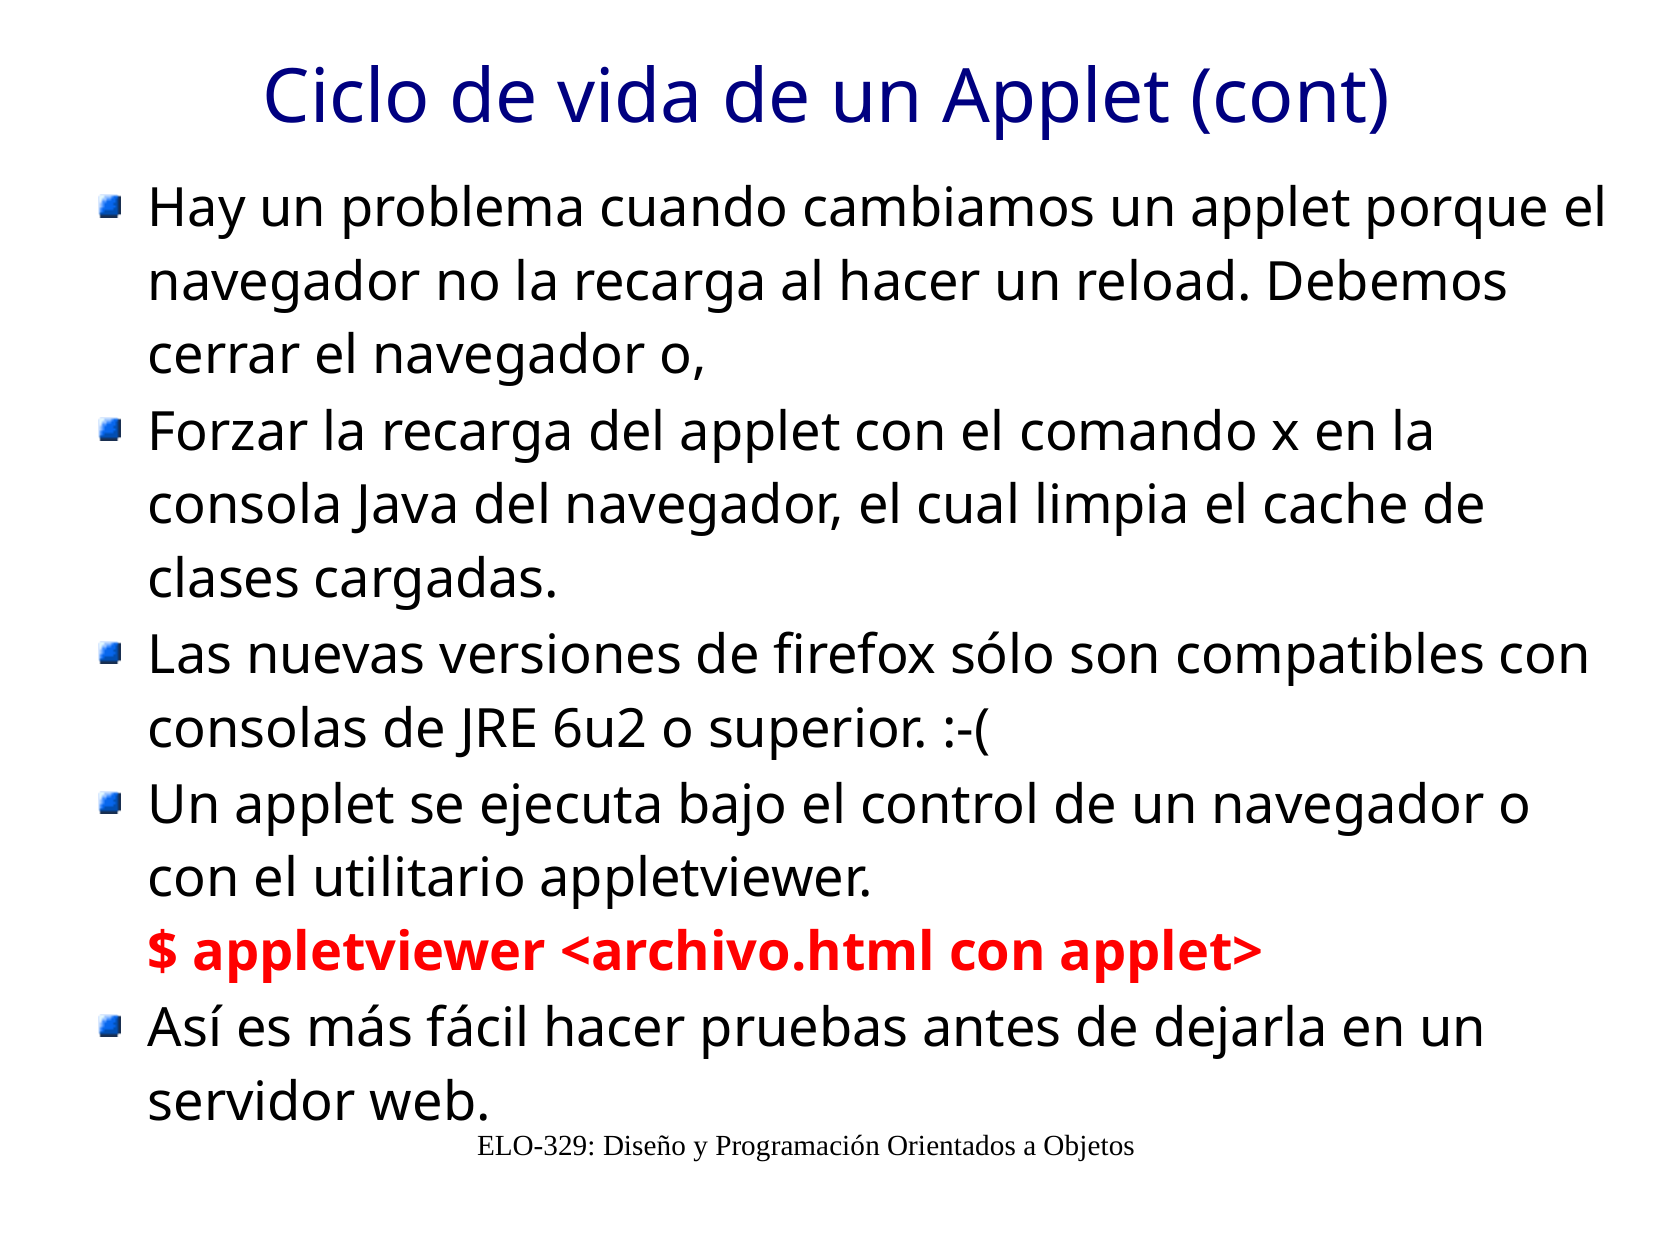

# Ciclo de vida de un Applet (cont)‏
Hay un problema cuando cambiamos un applet porque el navegador no la recarga al hacer un reload. Debemos cerrar el navegador o,
Forzar la recarga del applet con el comando x en la consola Java del navegador, el cual limpia el cache de clases cargadas.
Las nuevas versiones de firefox sólo son compatibles con consolas de JRE 6u2 o superior. :-(
Un applet se ejecuta bajo el control de un navegador o con el utilitario appletviewer.
$ appletviewer <archivo.html con applet>
Así es más fácil hacer pruebas antes de dejarla en un servidor web.